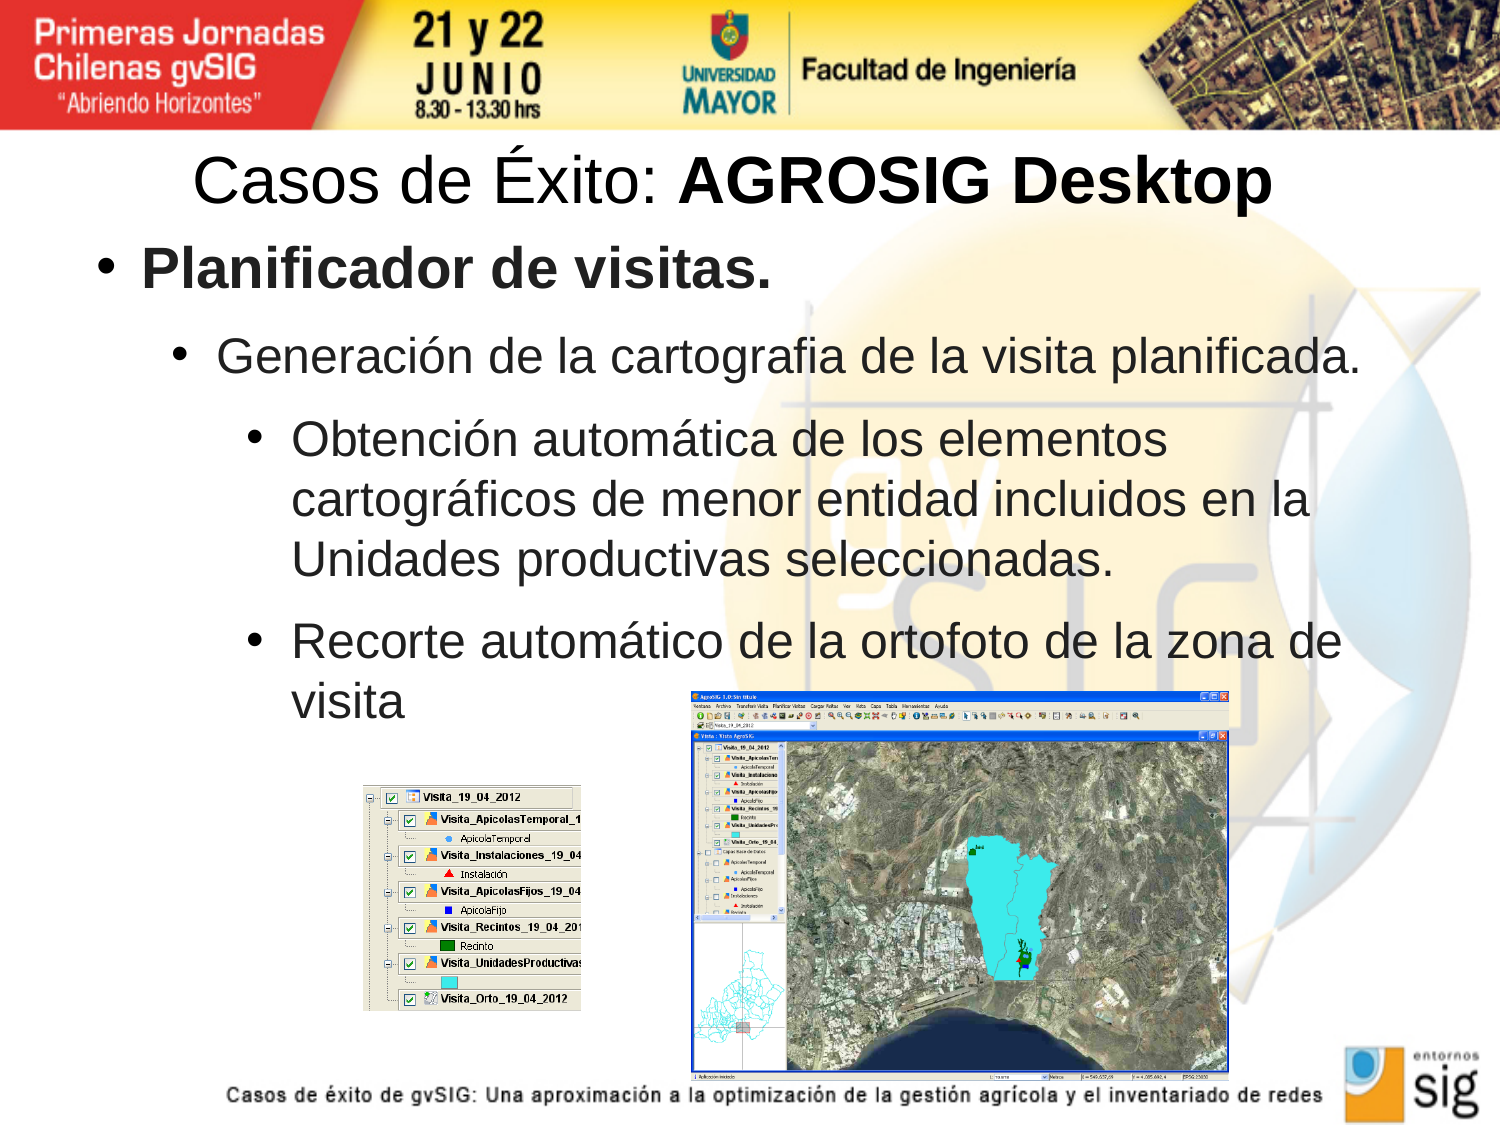

# Casos de Éxito: AGROSIG Desktop
Planificador de visitas.
Generación de la cartografia de la visita planificada.
Obtención automática de los elementos cartográficos de menor entidad incluidos en la Unidades productivas seleccionadas.
Recorte automático de la ortofoto de la zona de visita